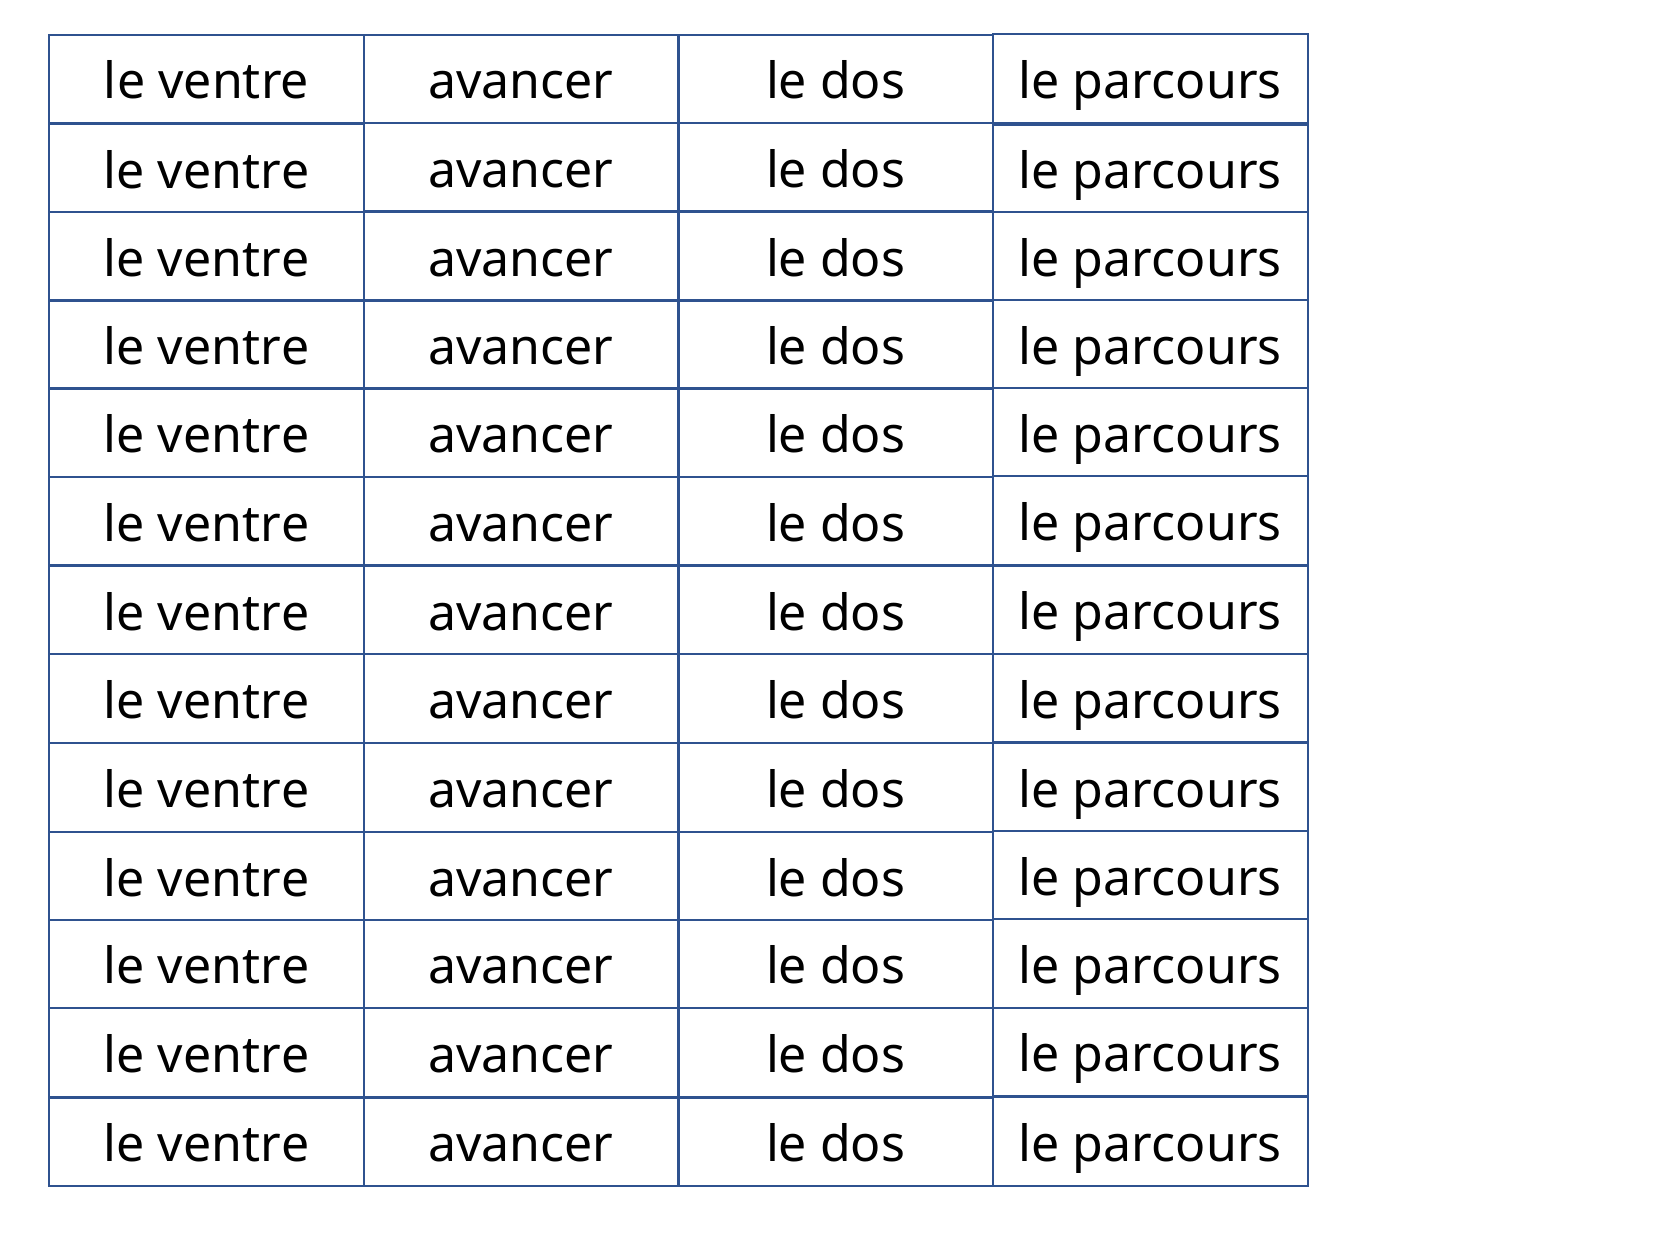

le parcours
le ventre
avancer
le dos
avancer
le dos
le ventre
le parcours
le parcours
le ventre
avancer
le dos
le parcours
le ventre
avancer
le dos
le parcours
le ventre
avancer
le dos
le parcours
le ventre
avancer
le dos
le parcours
le ventre
avancer
le dos
le parcours
le ventre
avancer
le dos
le parcours
le ventre
avancer
le dos
le parcours
le ventre
avancer
le dos
le parcours
le ventre
avancer
le dos
le parcours
le ventre
avancer
le dos
le parcours
le ventre
avancer
le dos